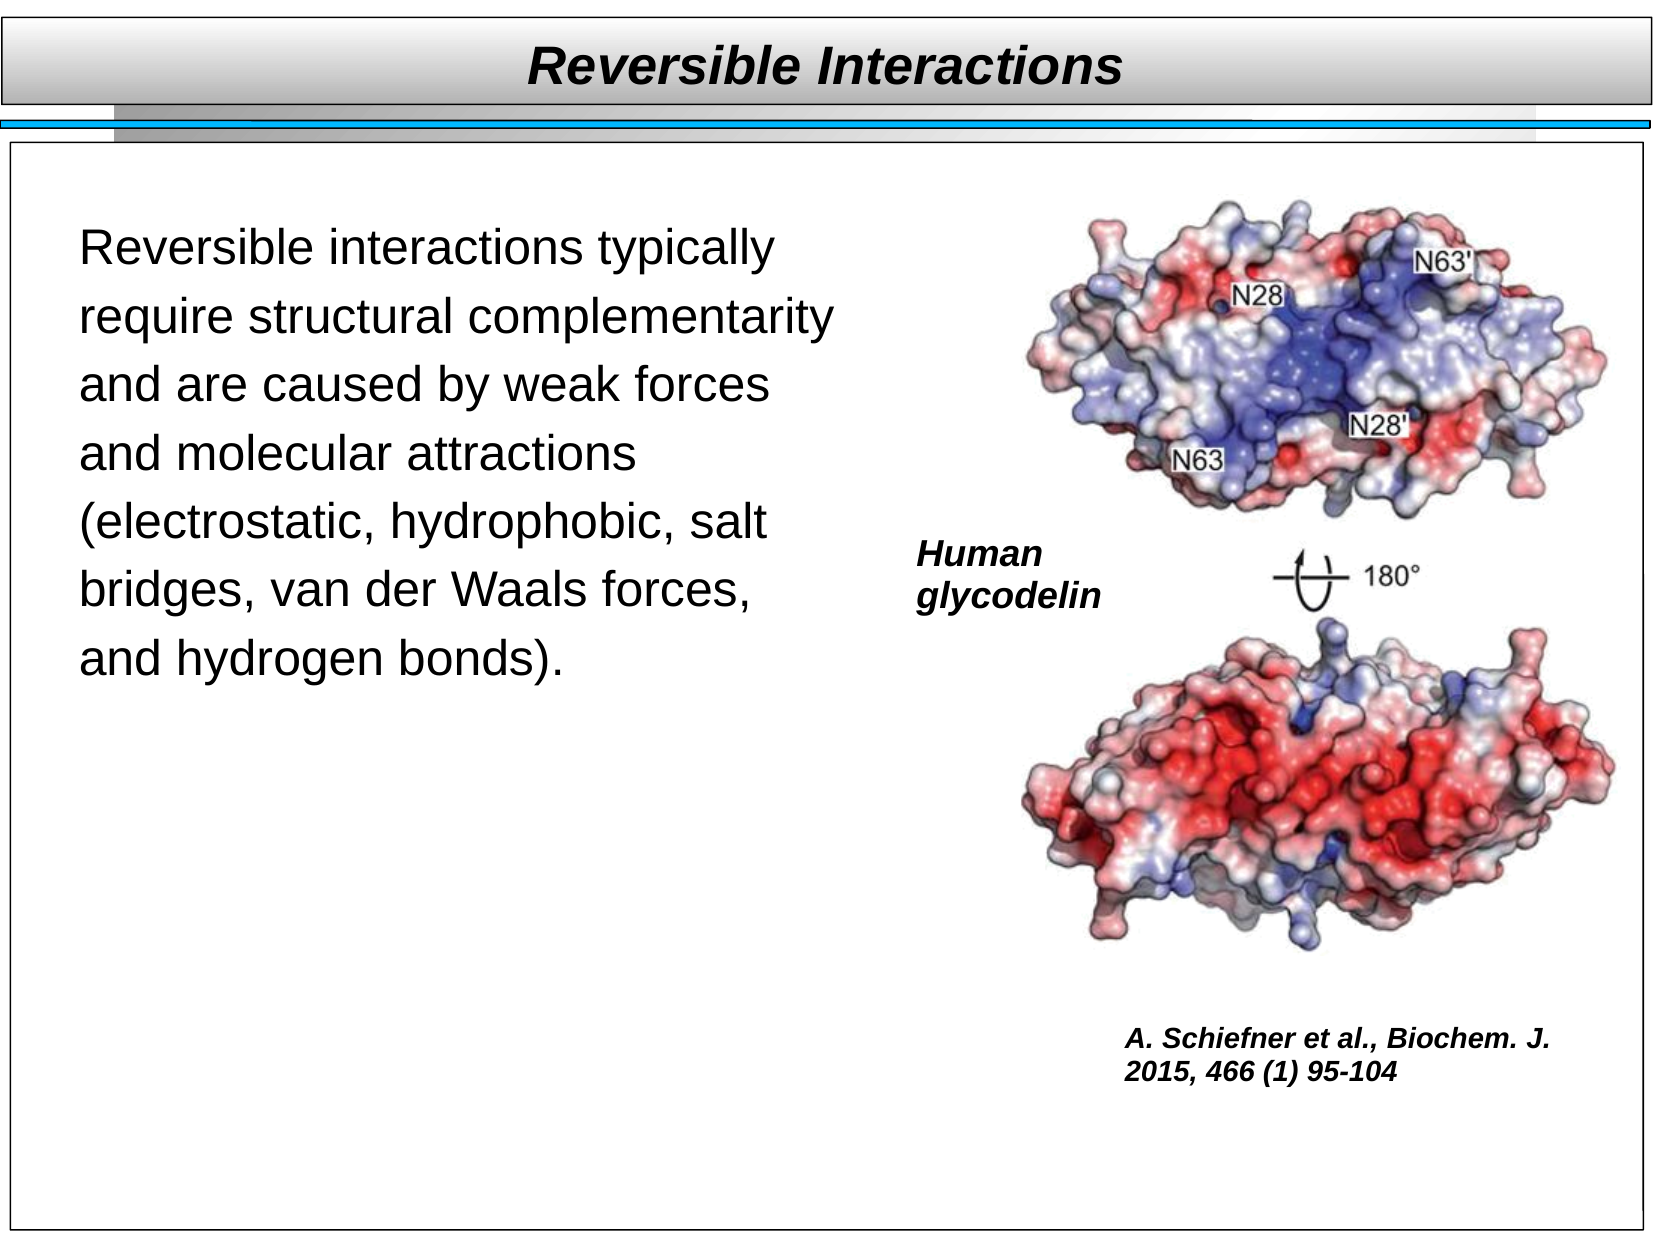

Reversible Interactions
Reversible interactions typically require structural complementarity and are caused by weak forces and molecular attractions (electrostatic, hydrophobic, salt bridges, van der Waals forces, and hydrogen bonds).
Human glycodelin
A. Schiefner et al., Biochem. J. 2015, 466 (1) 95-104